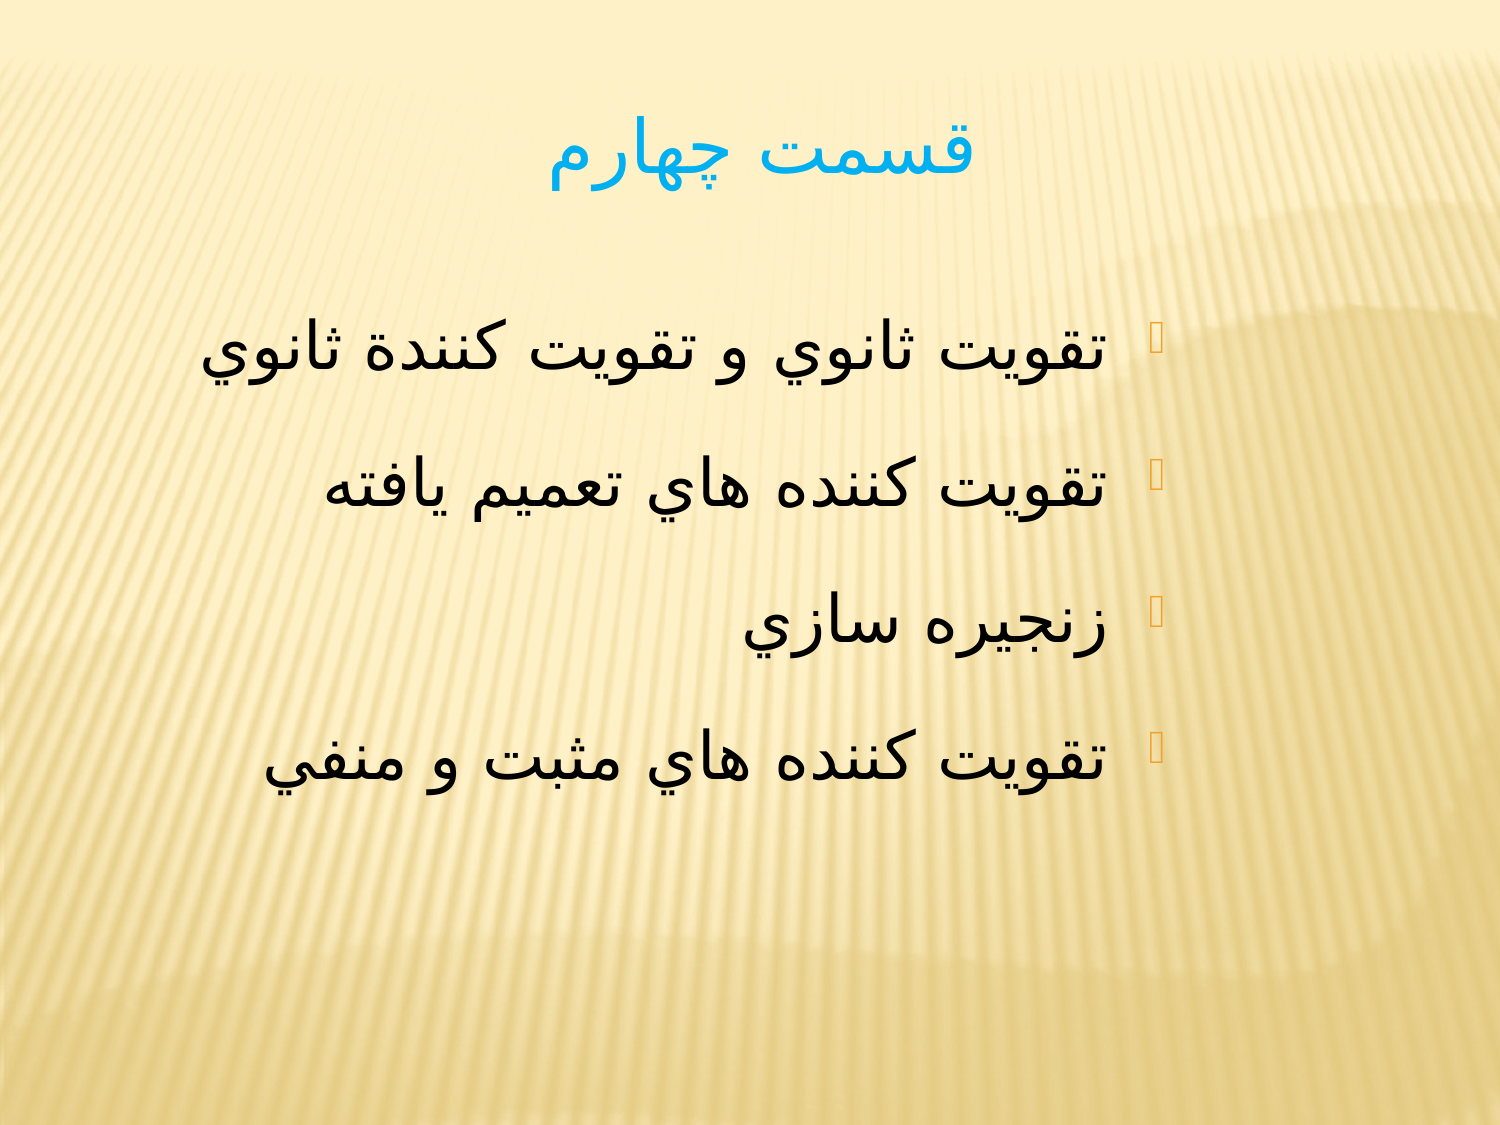

# قسمت چهارم
تقويت ثانوي و تقويت كنندة ثانوي
تقويت كننده هاي تعميم يافته
زنجيره سازي
تقويت كننده هاي مثبت و منفي